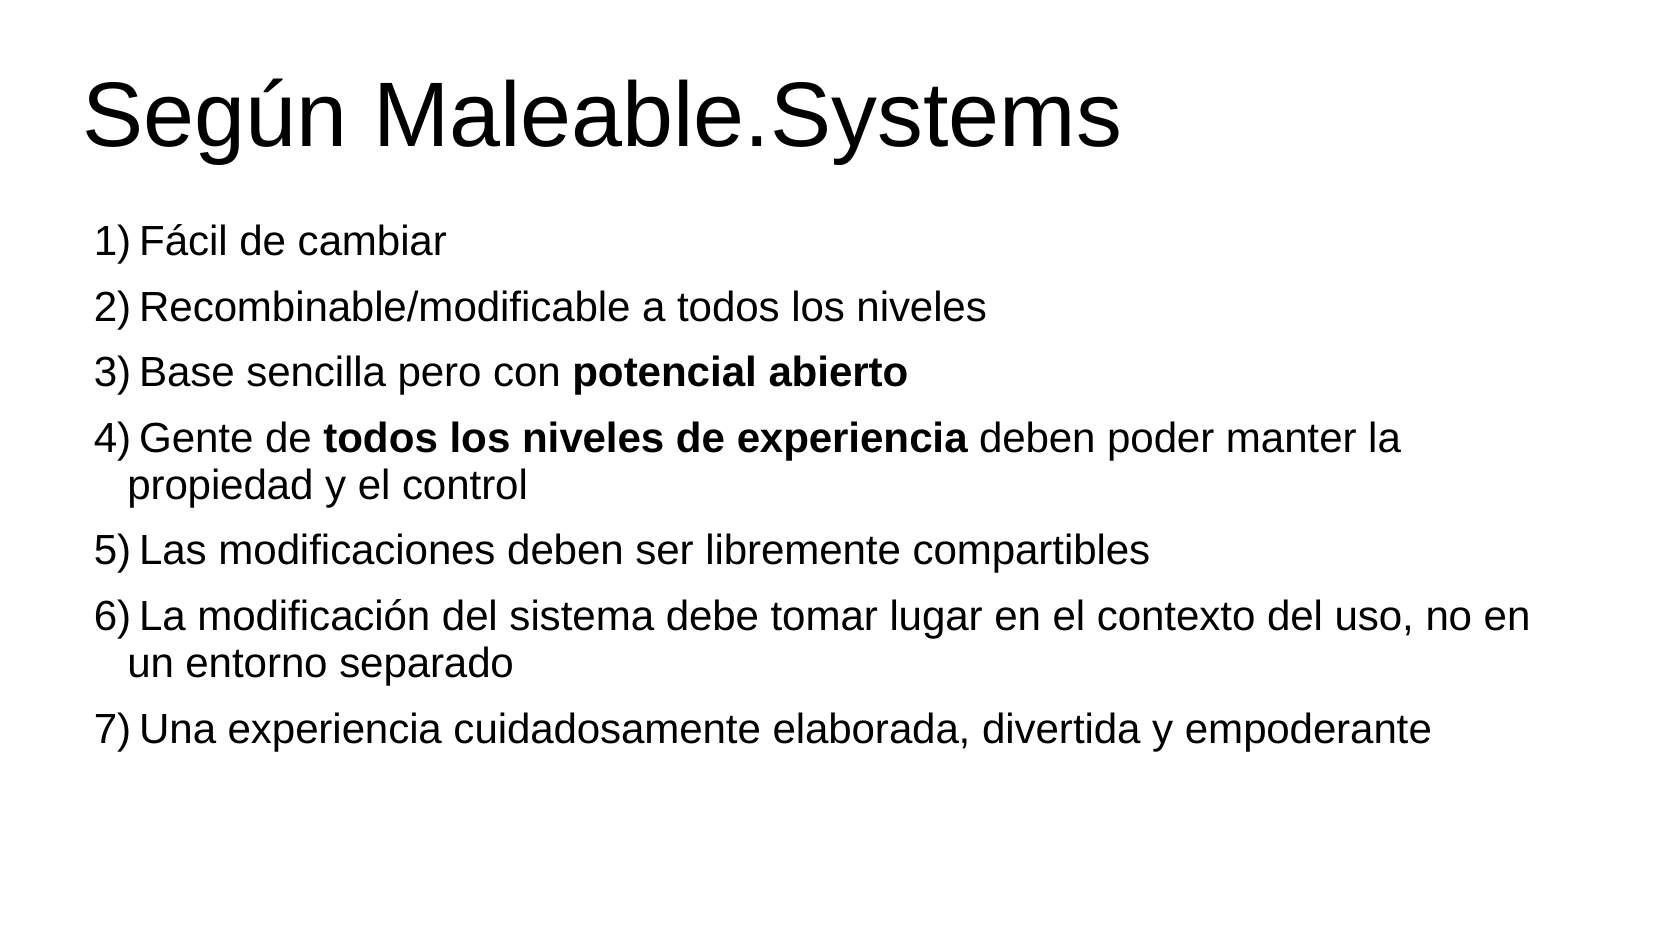

# Según Maleable.Systems
 Fácil de cambiar
 Recombinable/modificable a todos los niveles
 Base sencilla pero con potencial abierto
 Gente de todos los niveles de experiencia deben poder manter la propiedad y el control
 Las modificaciones deben ser libremente compartibles
 La modificación del sistema debe tomar lugar en el contexto del uso, no en un entorno separado
 Una experiencia cuidadosamente elaborada, divertida y empoderante